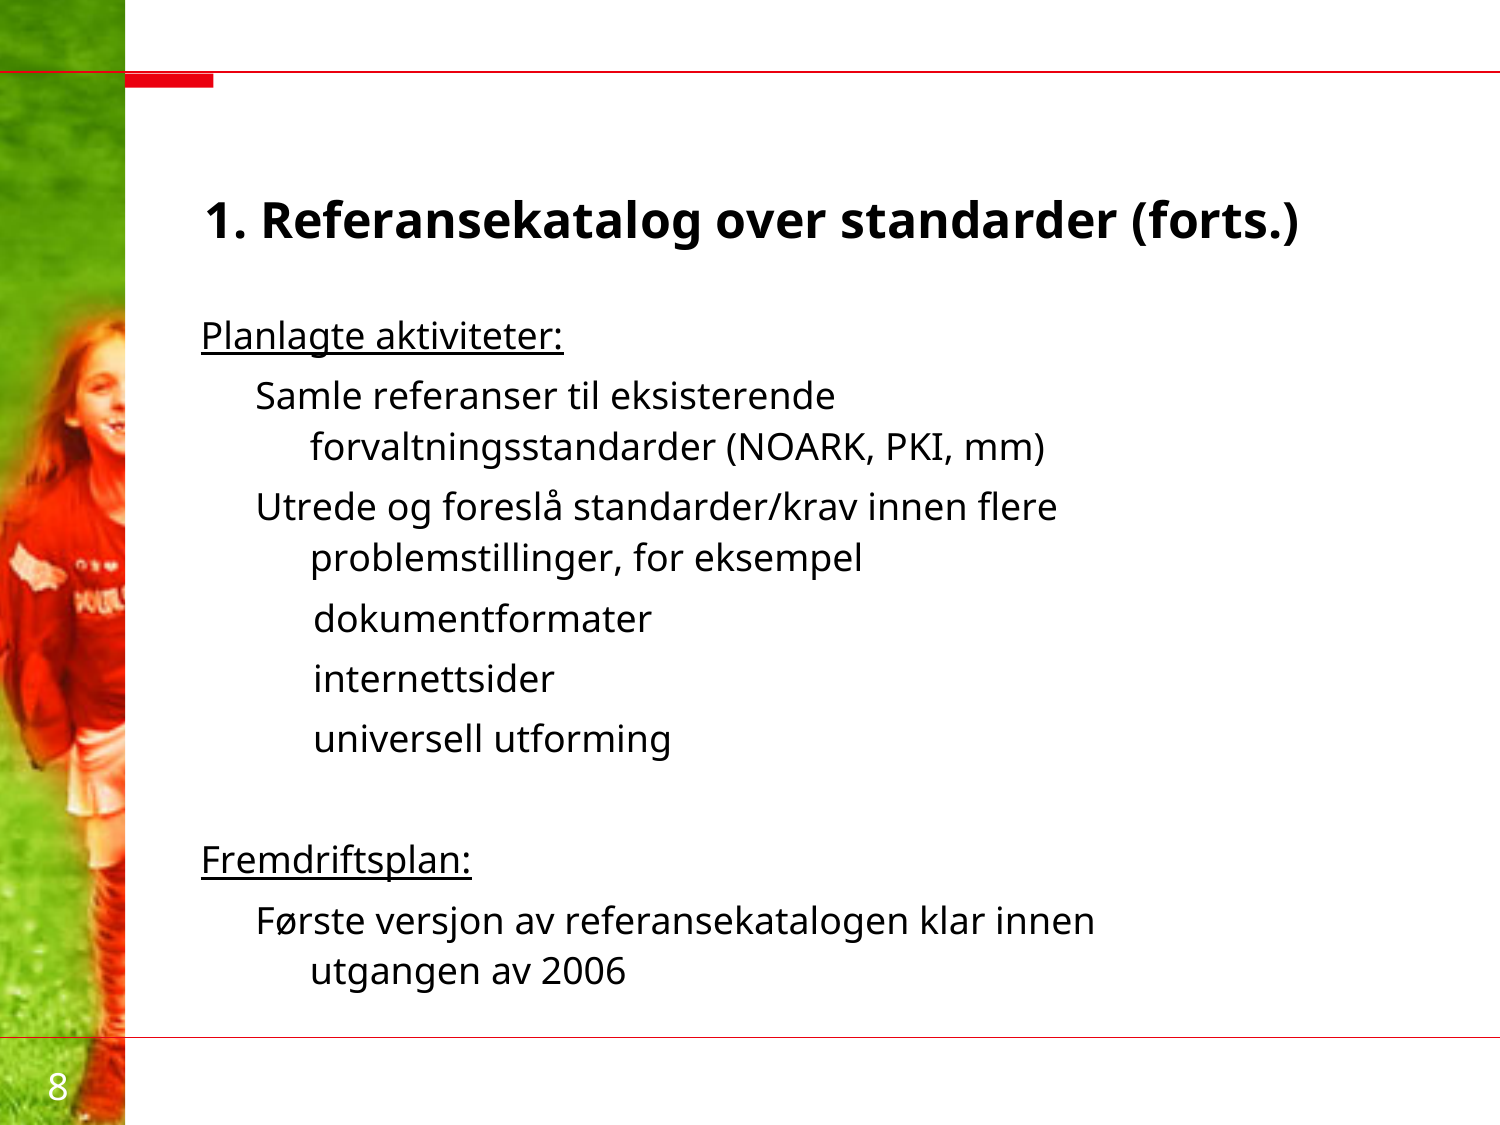

# 1. Referansekatalog over standarder (forts.)
Planlagte aktiviteter:
Samle referanser til eksisterende forvaltningsstandarder (NOARK, PKI, mm)
Utrede og foreslå standarder/krav innen flere problemstillinger, for eksempel
dokumentformater
internettsider
universell utforming
Fremdriftsplan:
Første versjon av referansekatalogen klar innen utgangen av 2006